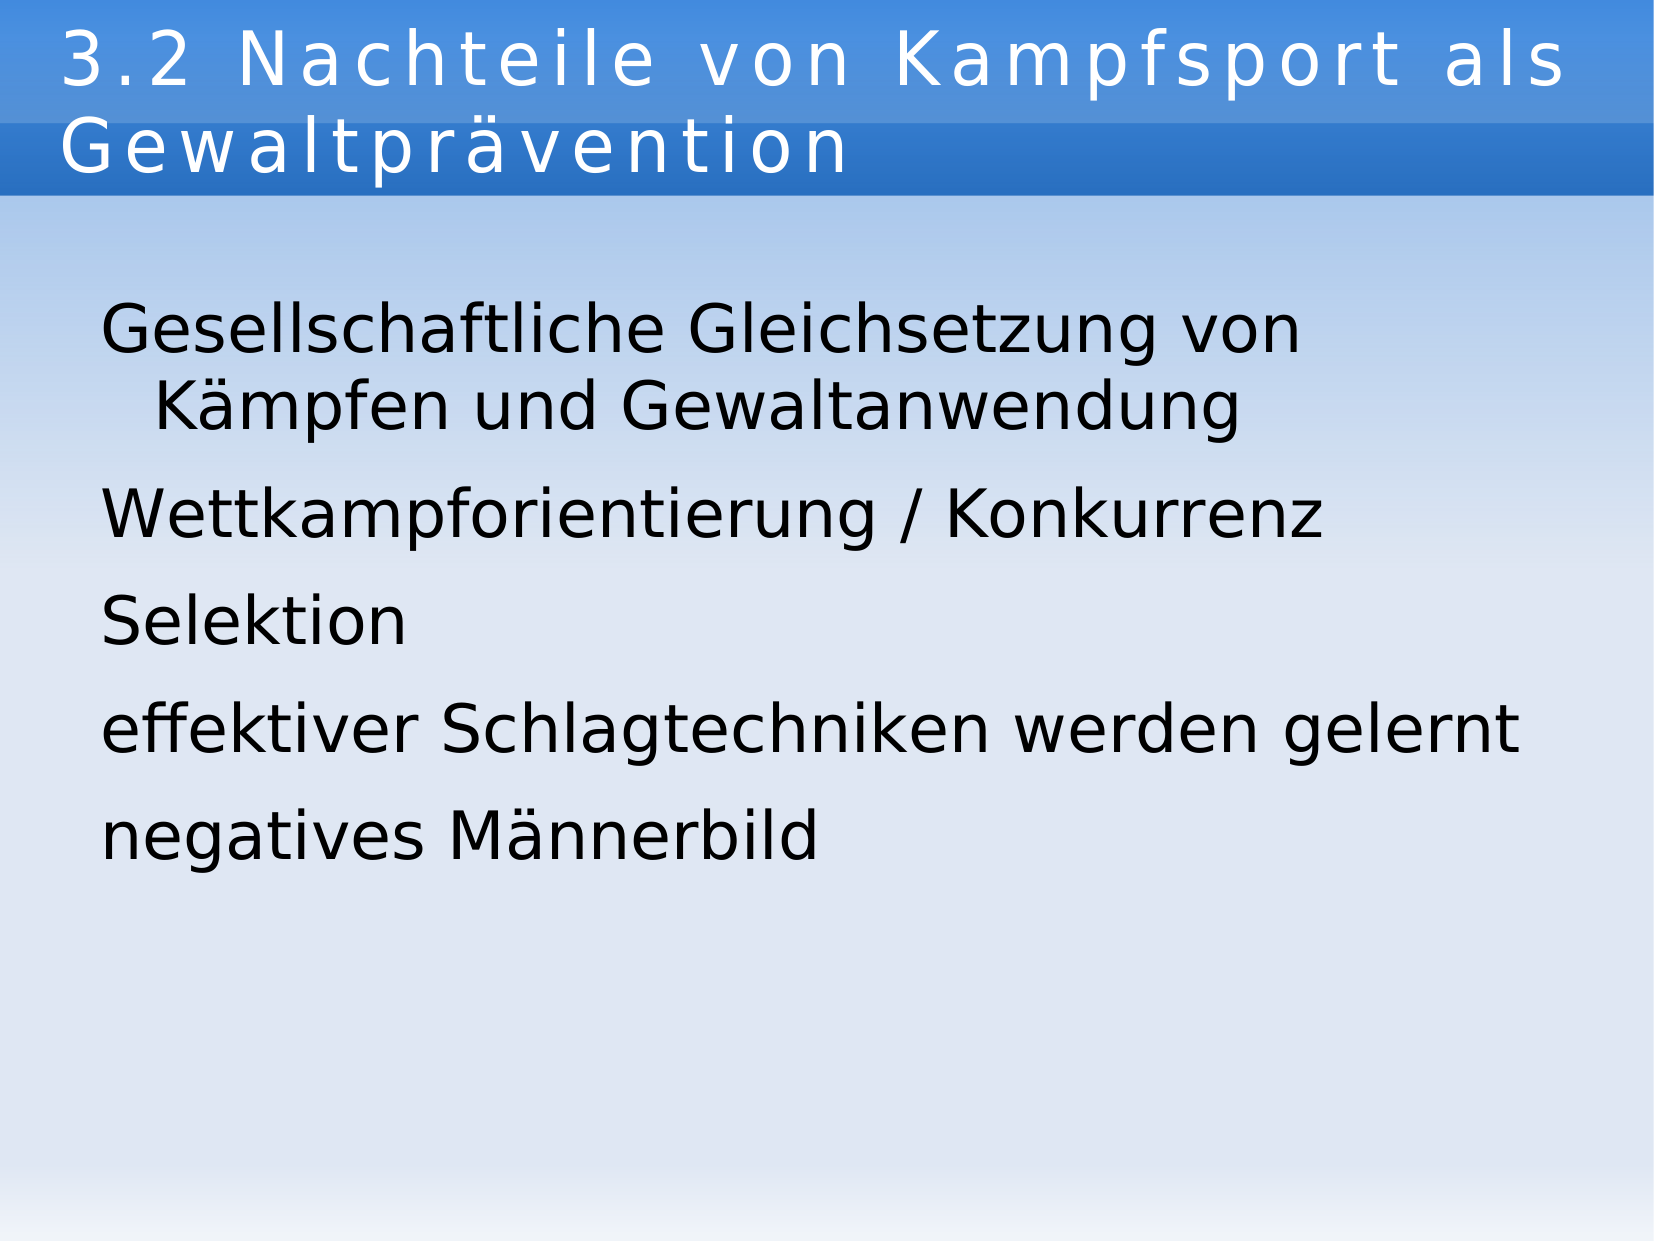

# 3.2 Nachteile von Kampfsport als Gewaltprävention
Gesellschaftliche Gleichsetzung von Kämpfen und Gewaltanwendung
Wettkampforientierung / Konkurrenz
Selektion
effektiver Schlagtechniken werden gelernt
negatives Männerbild